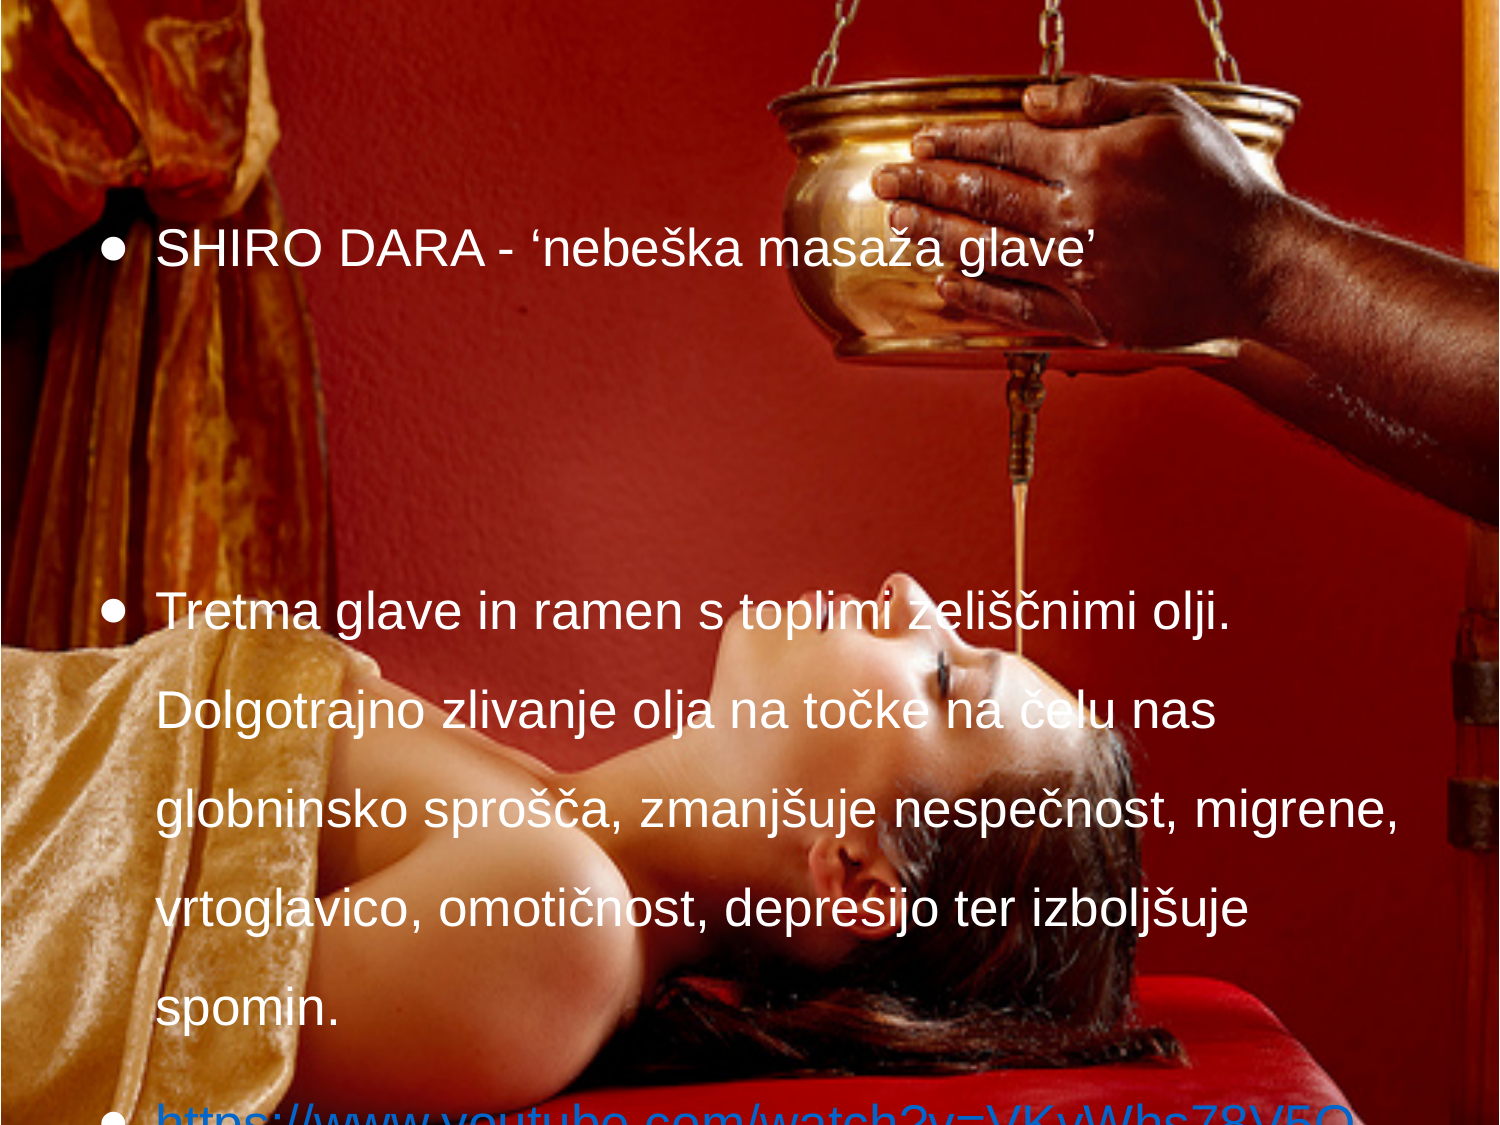

# SHIRO DARA - ‘nebeška masaža glave’
Tretma glave in ramen s toplimi zeliščnimi olji. Dolgotrajno zlivanje olja na točke na čelu nas globninsko sprošča, zmanjšuje nespečnost, migrene, vrtoglavico, omotičnost, depresijo ter izboljšuje spomin.
https://www.youtube.com/watch?v=VKvWhs78V5Q